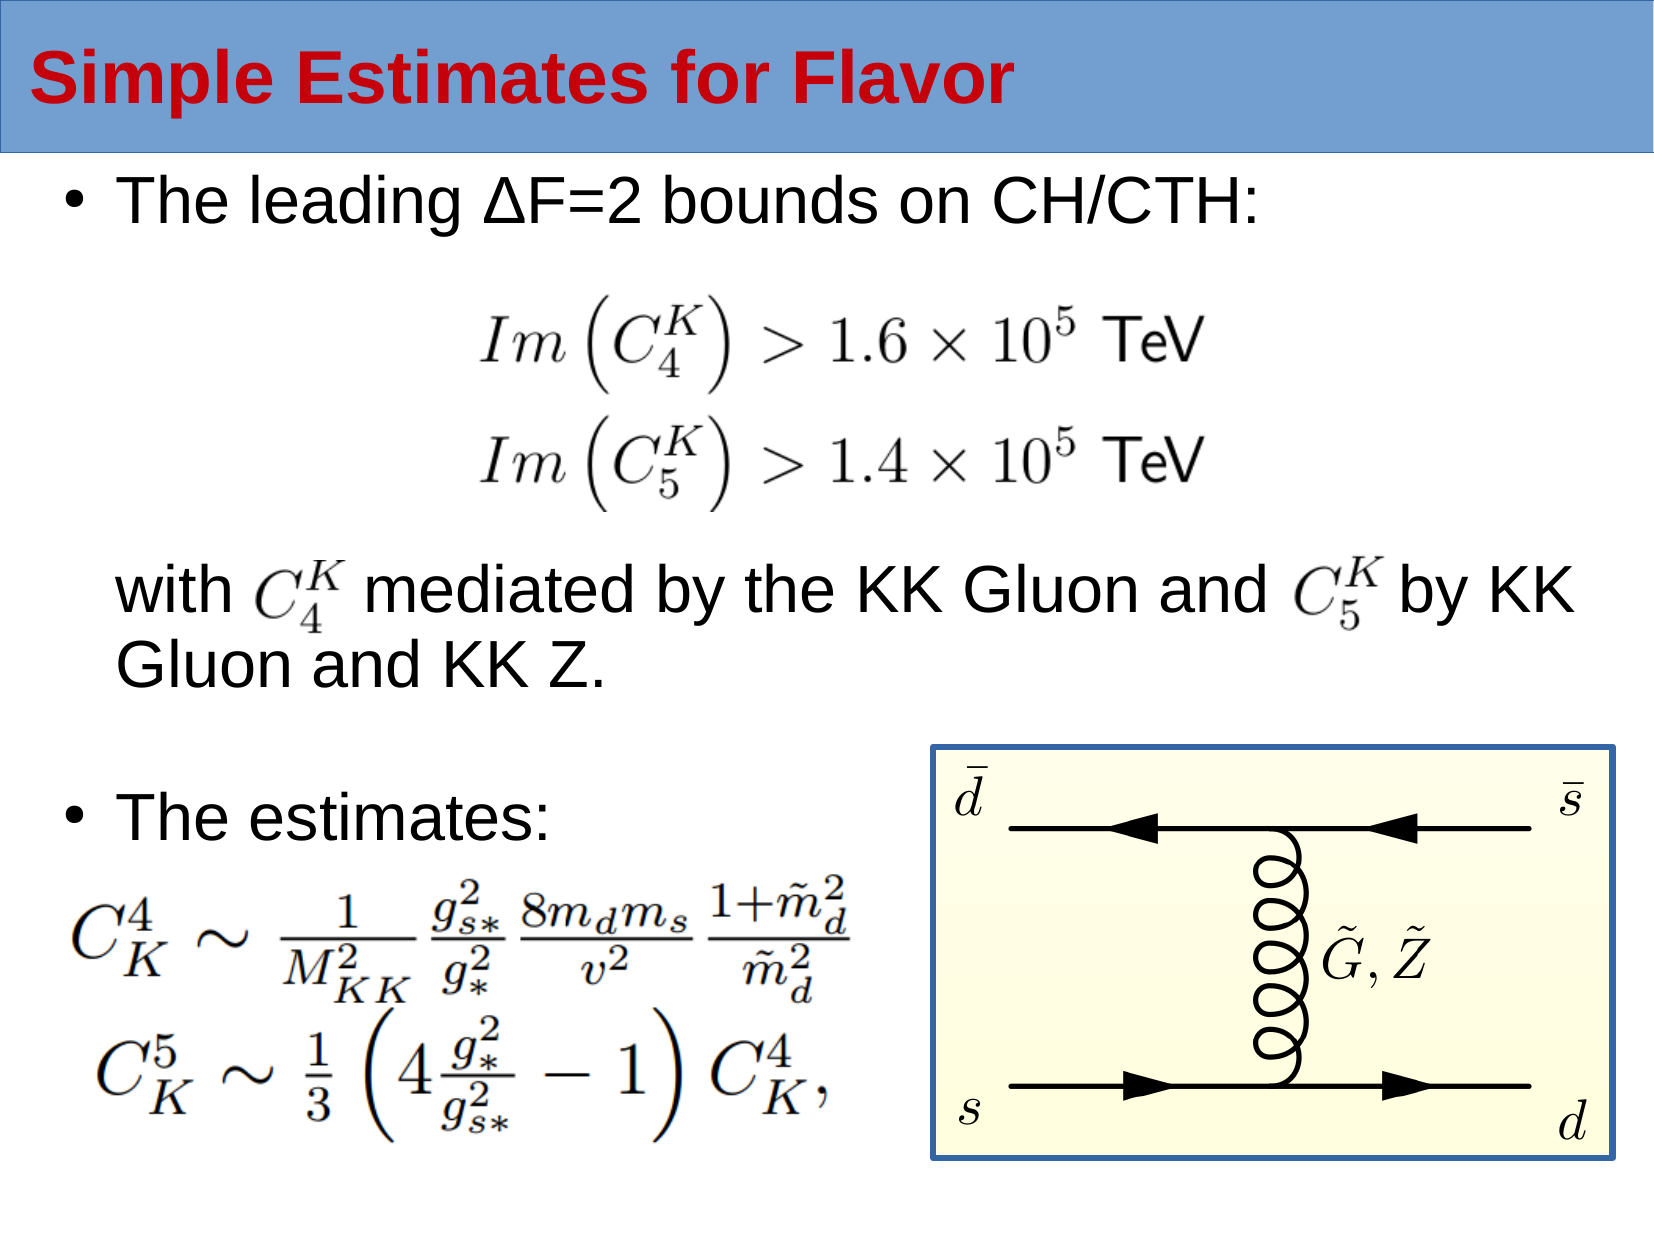

# Simple Estimates for Flavor
The leading ΔF=2 bounds on CH/CTH:
with mediated by the KK Gluon and by KK Gluon and KK Z.
The estimates: